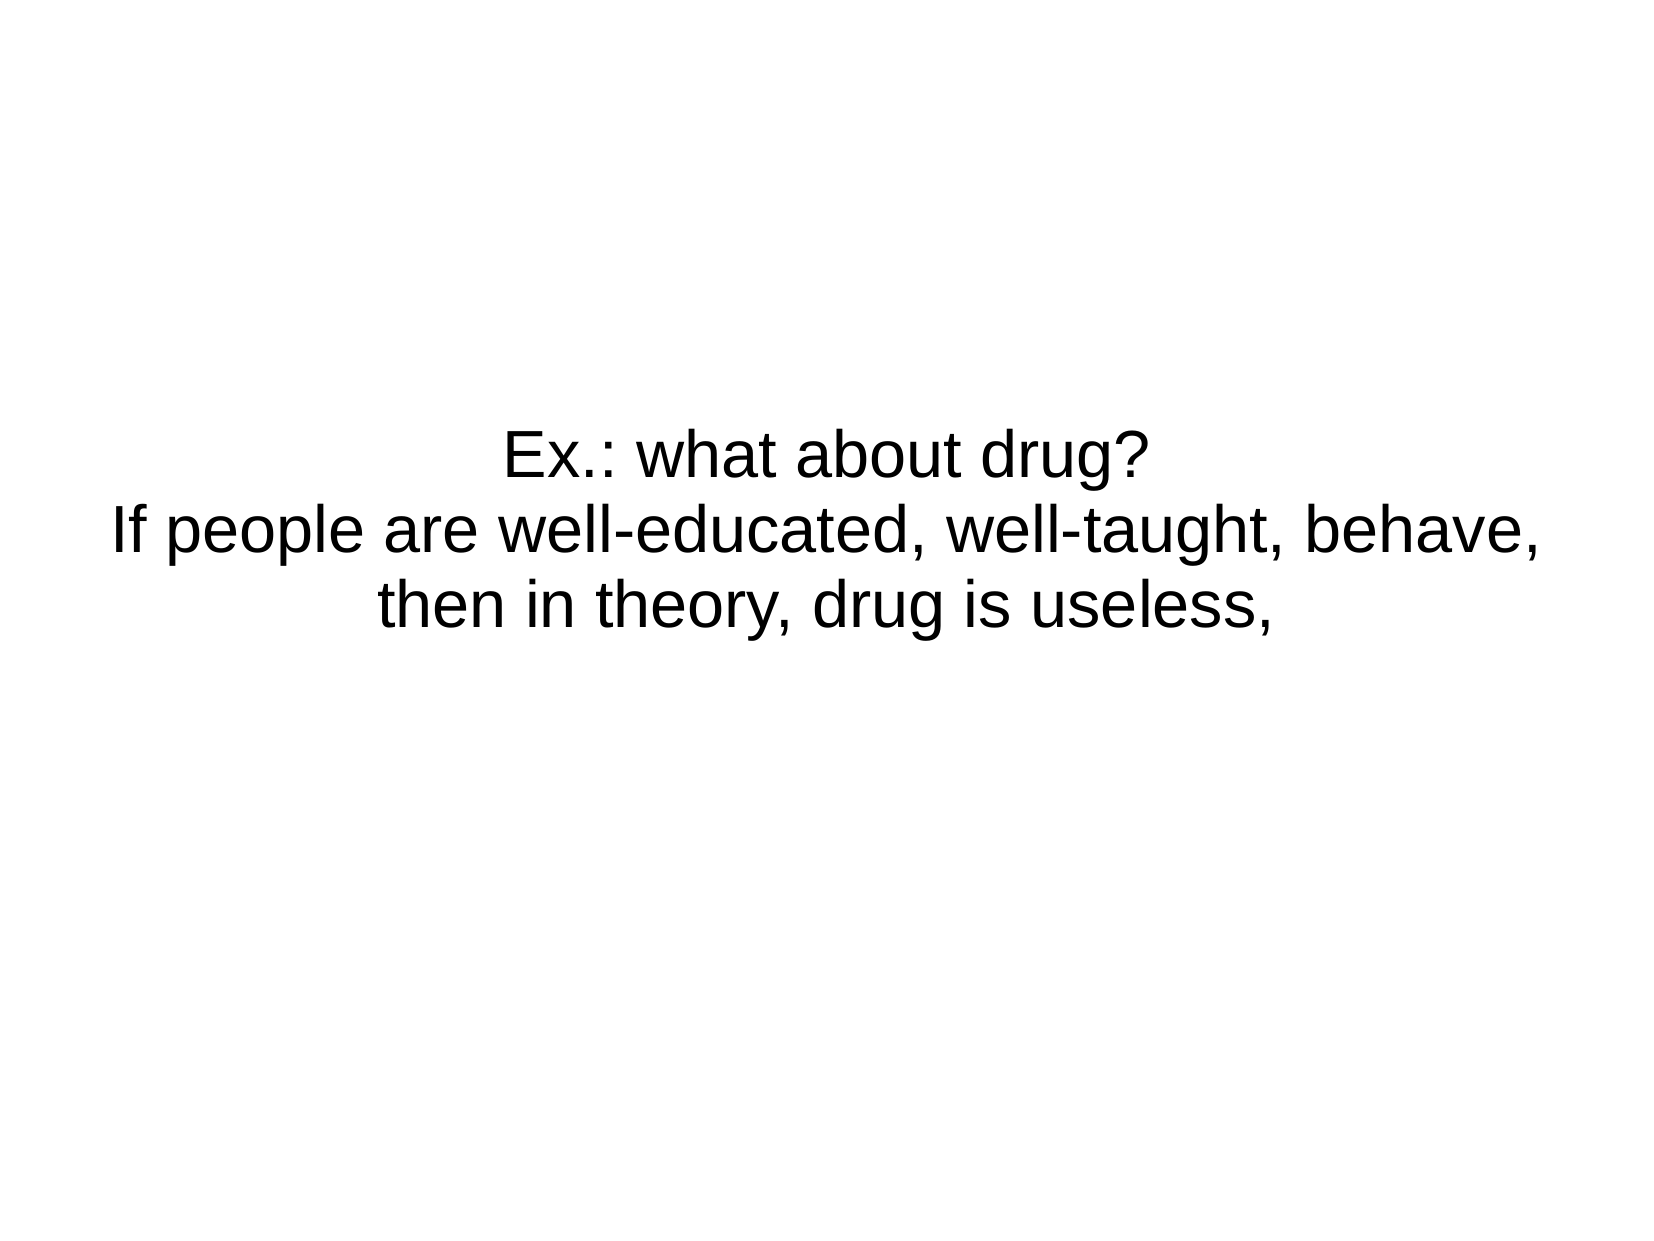

# Ex.: what about drug?
If people are well-educated, well-taught, behave,
then in theory, drug is useless,